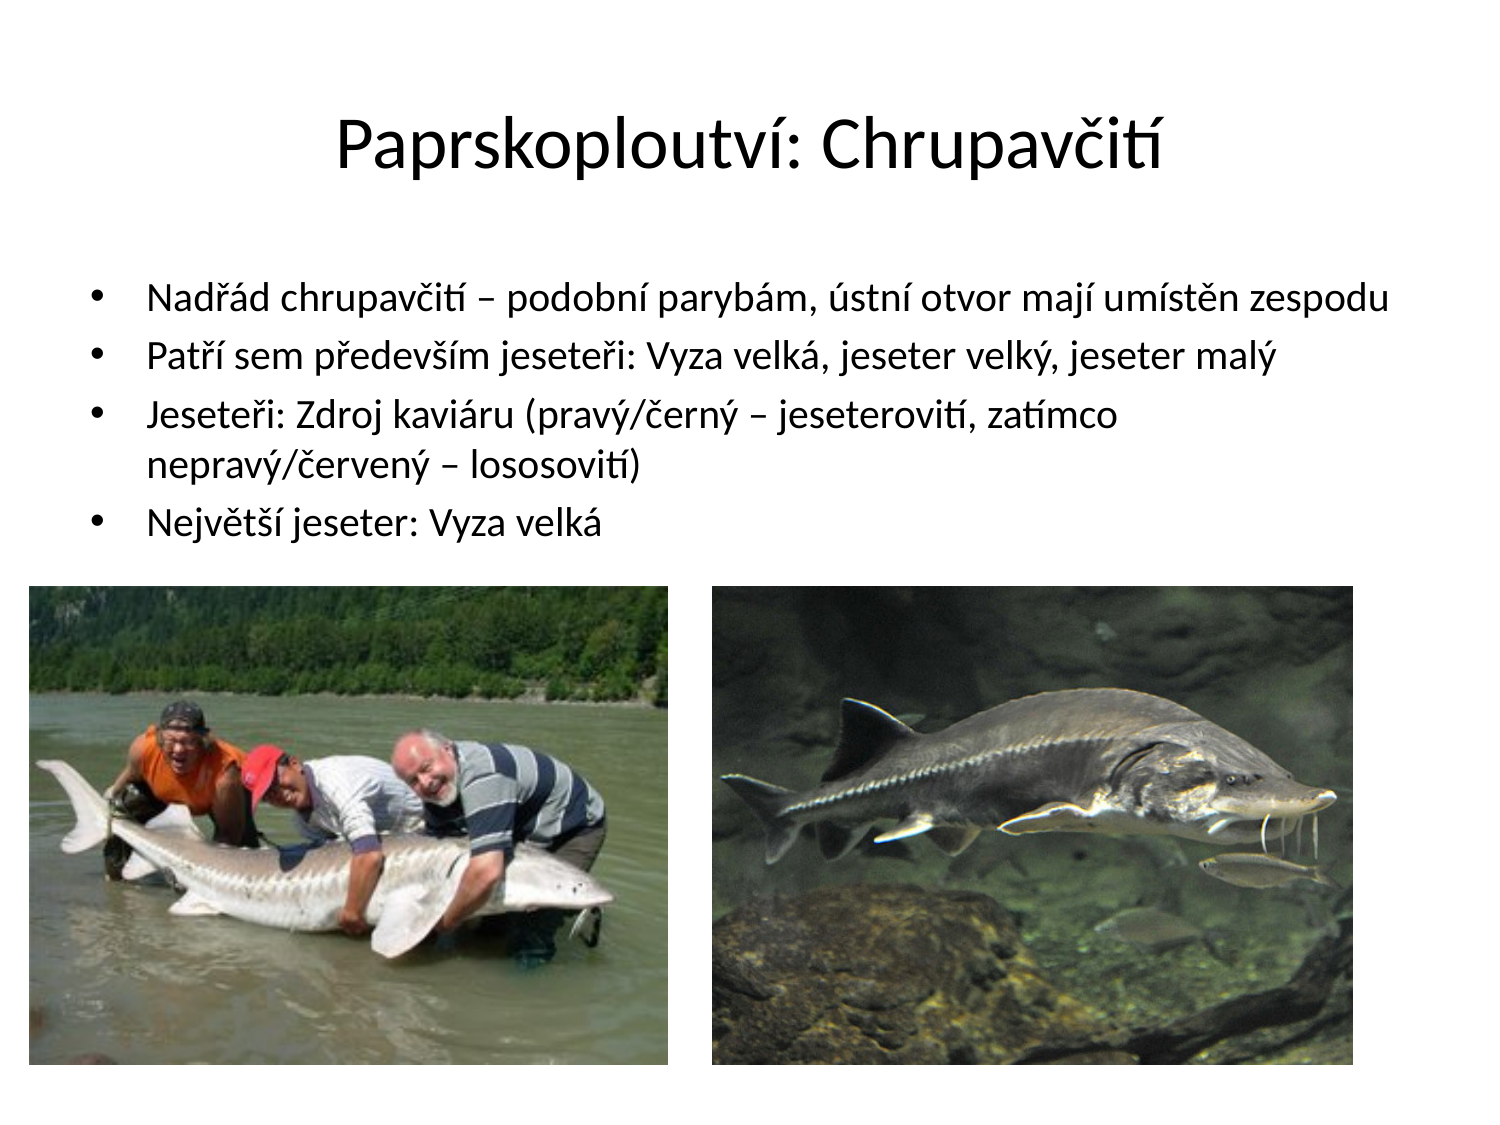

# Paprskoploutví: Chrupavčití
Nadřád chrupavčití – podobní parybám, ústní otvor mají umístěn zespodu
Patří sem především jeseteři: Vyza velká, jeseter velký, jeseter malý
Jeseteři: Zdroj kaviáru (pravý/černý – jeseterovití, zatímco nepravý/červený – lososovití)
Největší jeseter: Vyza velká